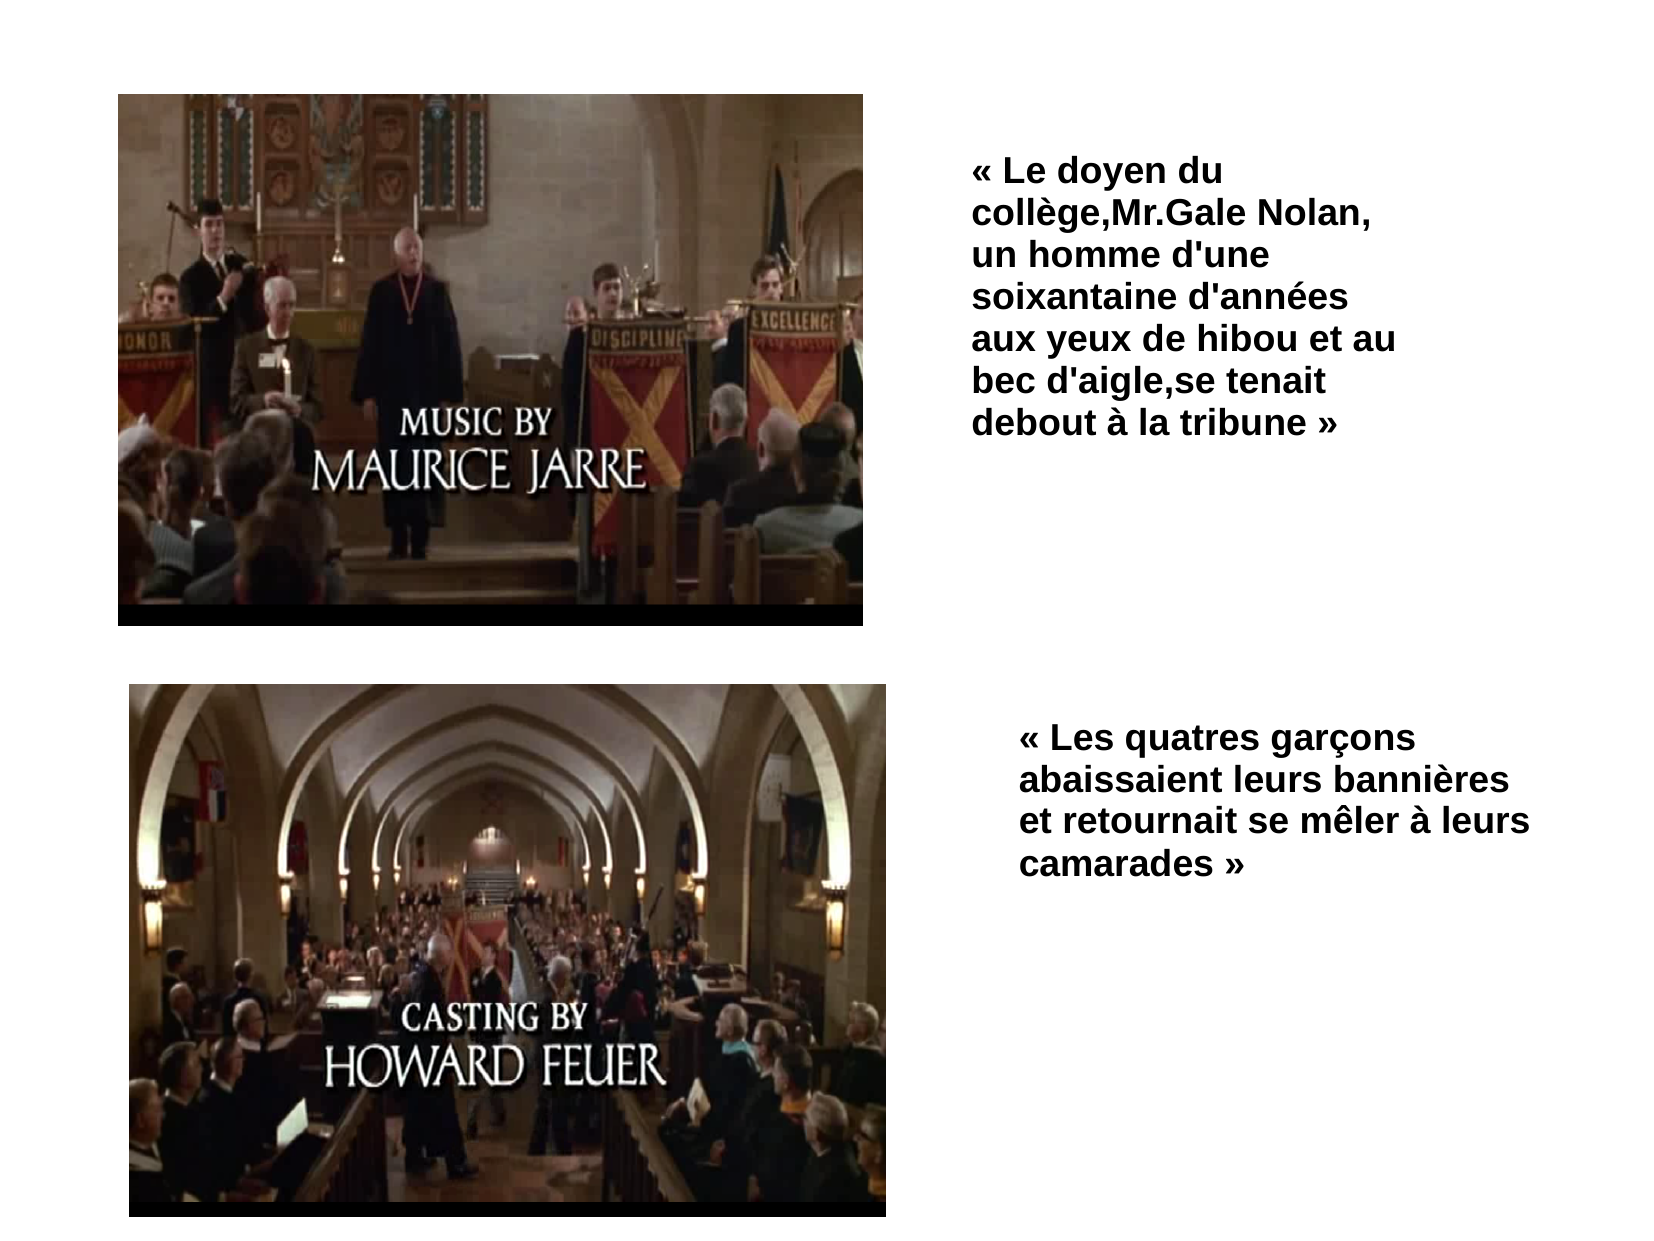

« Le doyen du collège,Mr.Gale Nolan, un homme d'une soixantaine d'années aux yeux de hibou et au bec d'aigle,se tenait debout à la tribune »
« Les quatres garçons abaissaient leurs bannières et retournait se mêler à leurs camarades »